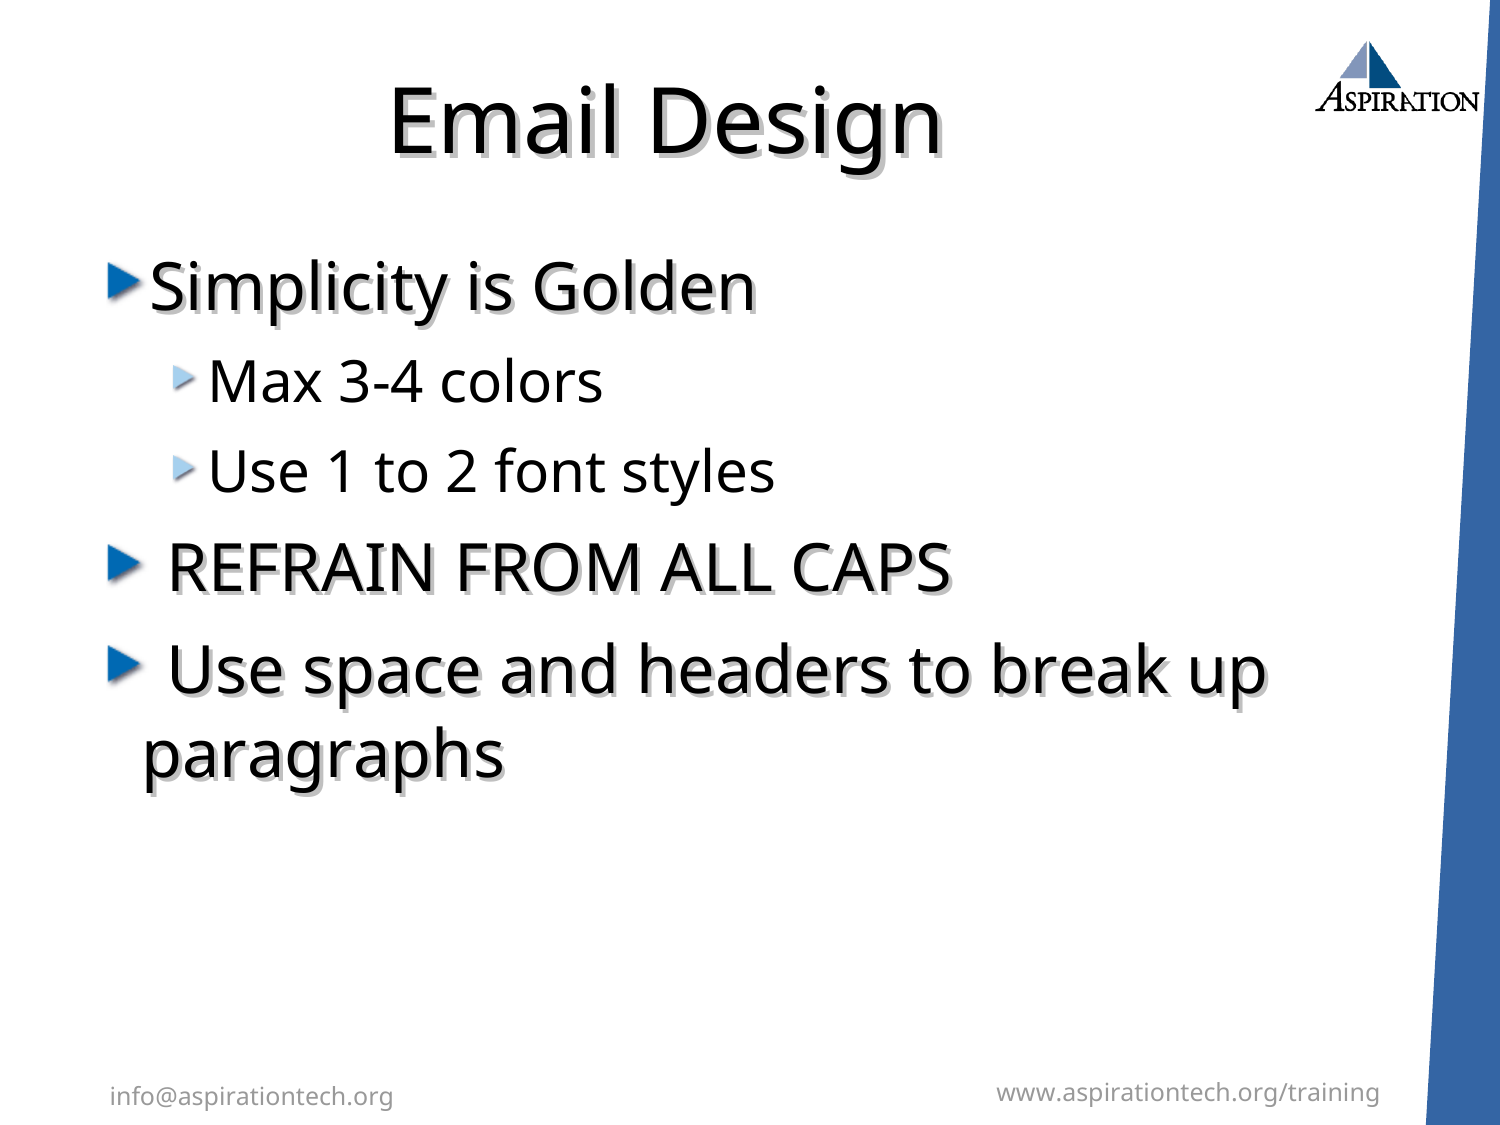

# Email Design
Simplicity is Golden
Max 3-4 colors
Use 1 to 2 font styles
 REFRAIN FROM ALL CAPS
 Use space and headers to break up paragraphs